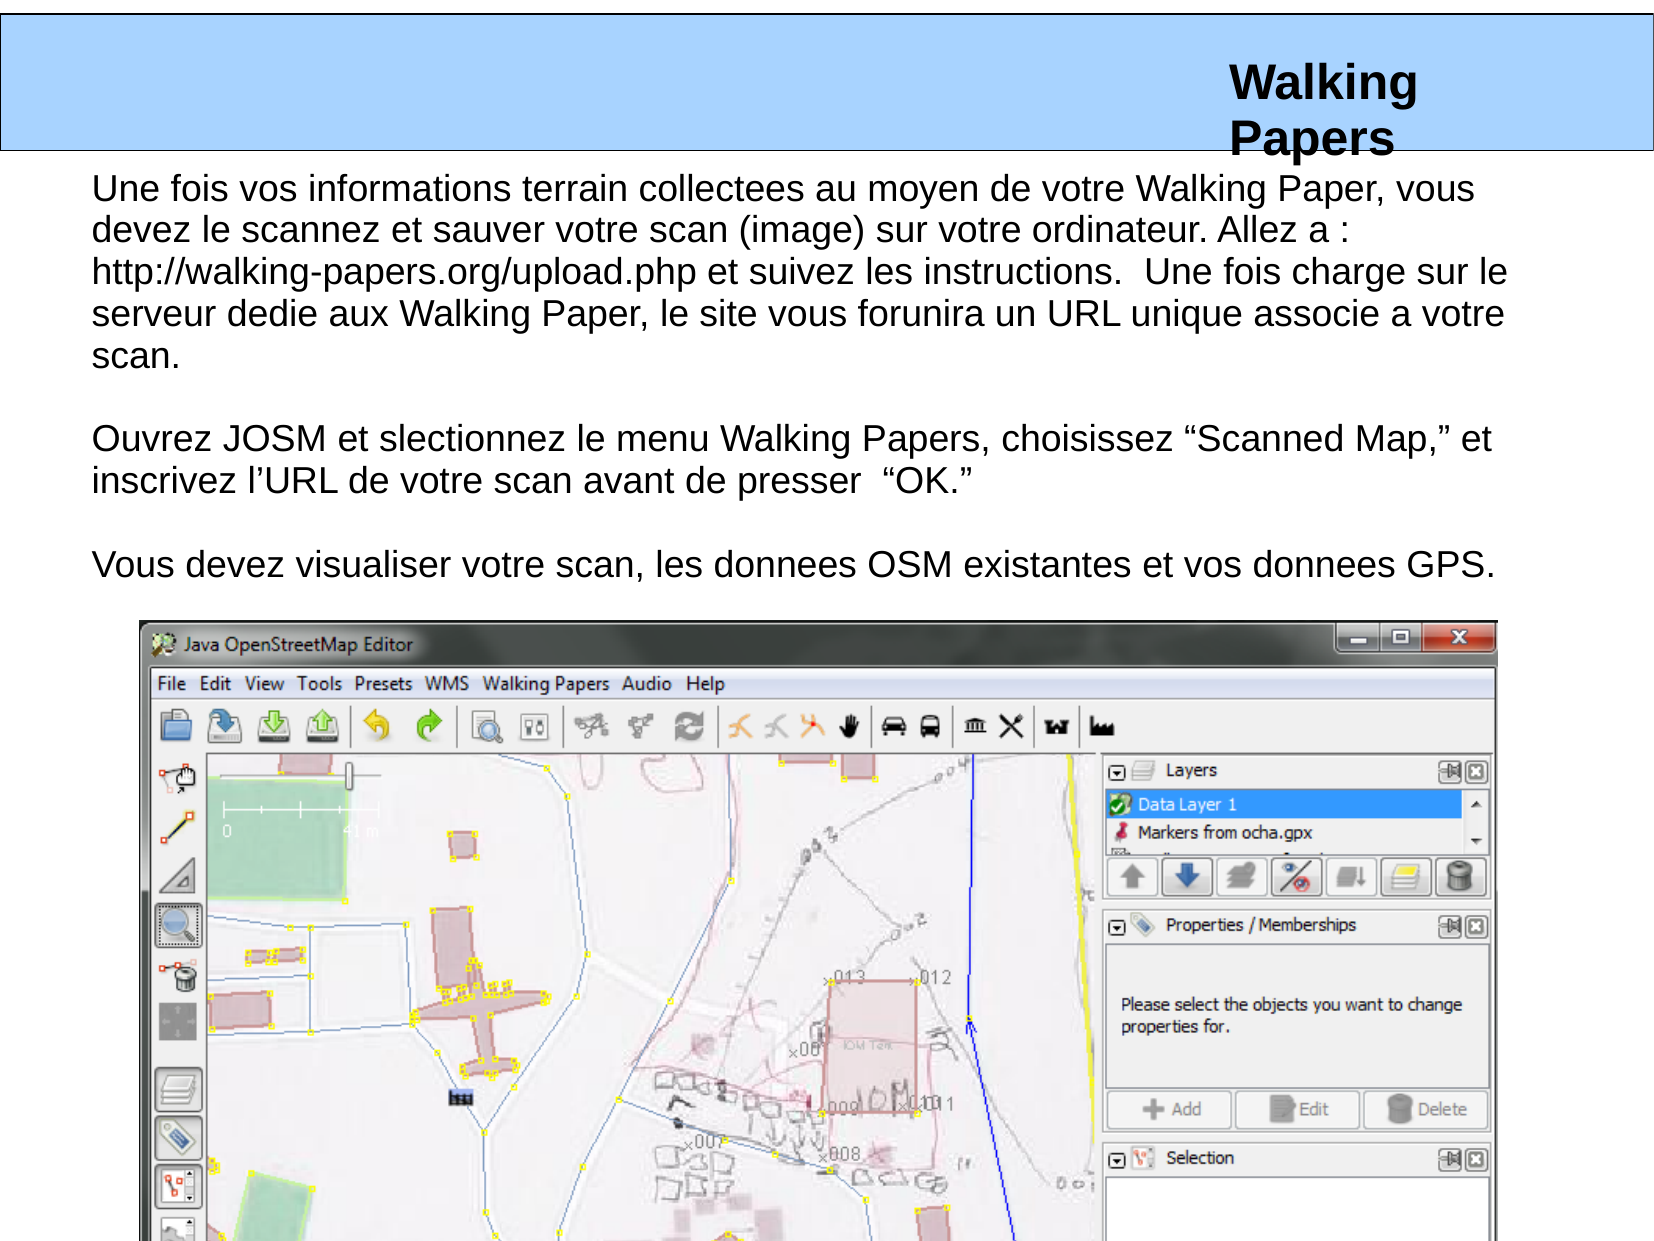

Walking Papers
Une fois vos informations terrain collectees au moyen de votre Walking Paper, vous devez le scannez et sauver votre scan (image) sur votre ordinateur. Allez a : http://walking-papers.org/upload.php et suivez les instructions. Une fois charge sur le serveur dedie aux Walking Paper, le site vous forunira un URL unique associe a votre scan.
Ouvrez JOSM et slectionnez le menu Walking Papers, choisissez “Scanned Map,” et inscrivez l’URL de votre scan avant de presser “OK.”
Vous devez visualiser votre scan, les donnees OSM existantes et vos donnees GPS.